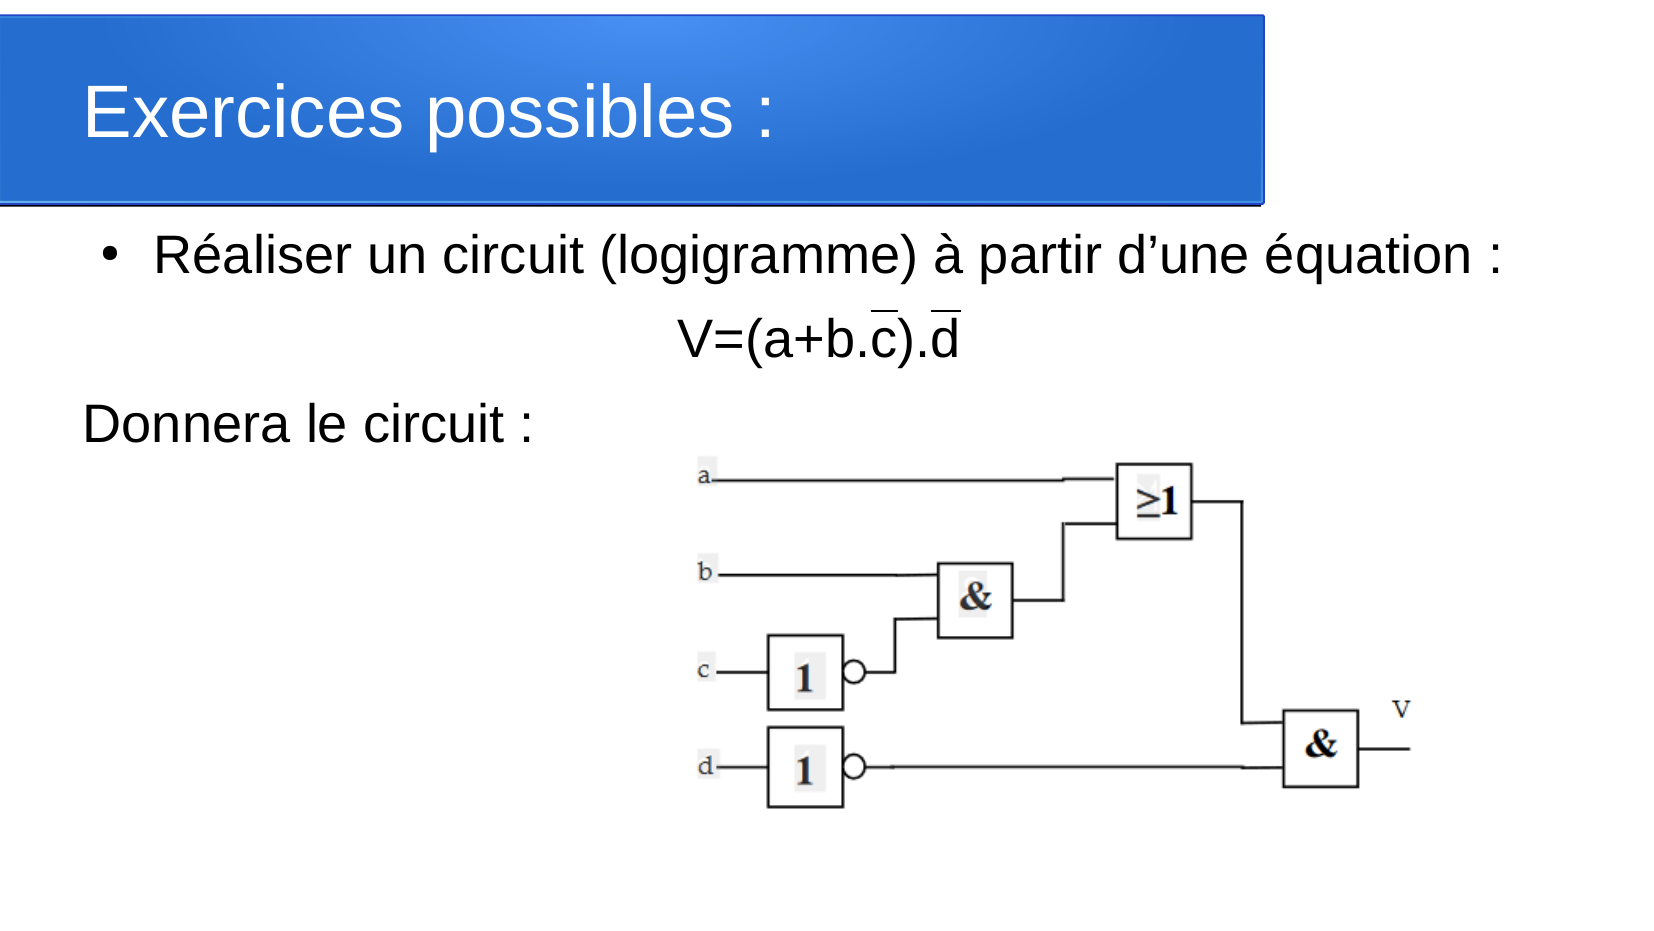

# Exercices possibles :
Réaliser un circuit (logigramme) à partir d’une équation :
V=(a+b.c).d
Donnera le circuit :